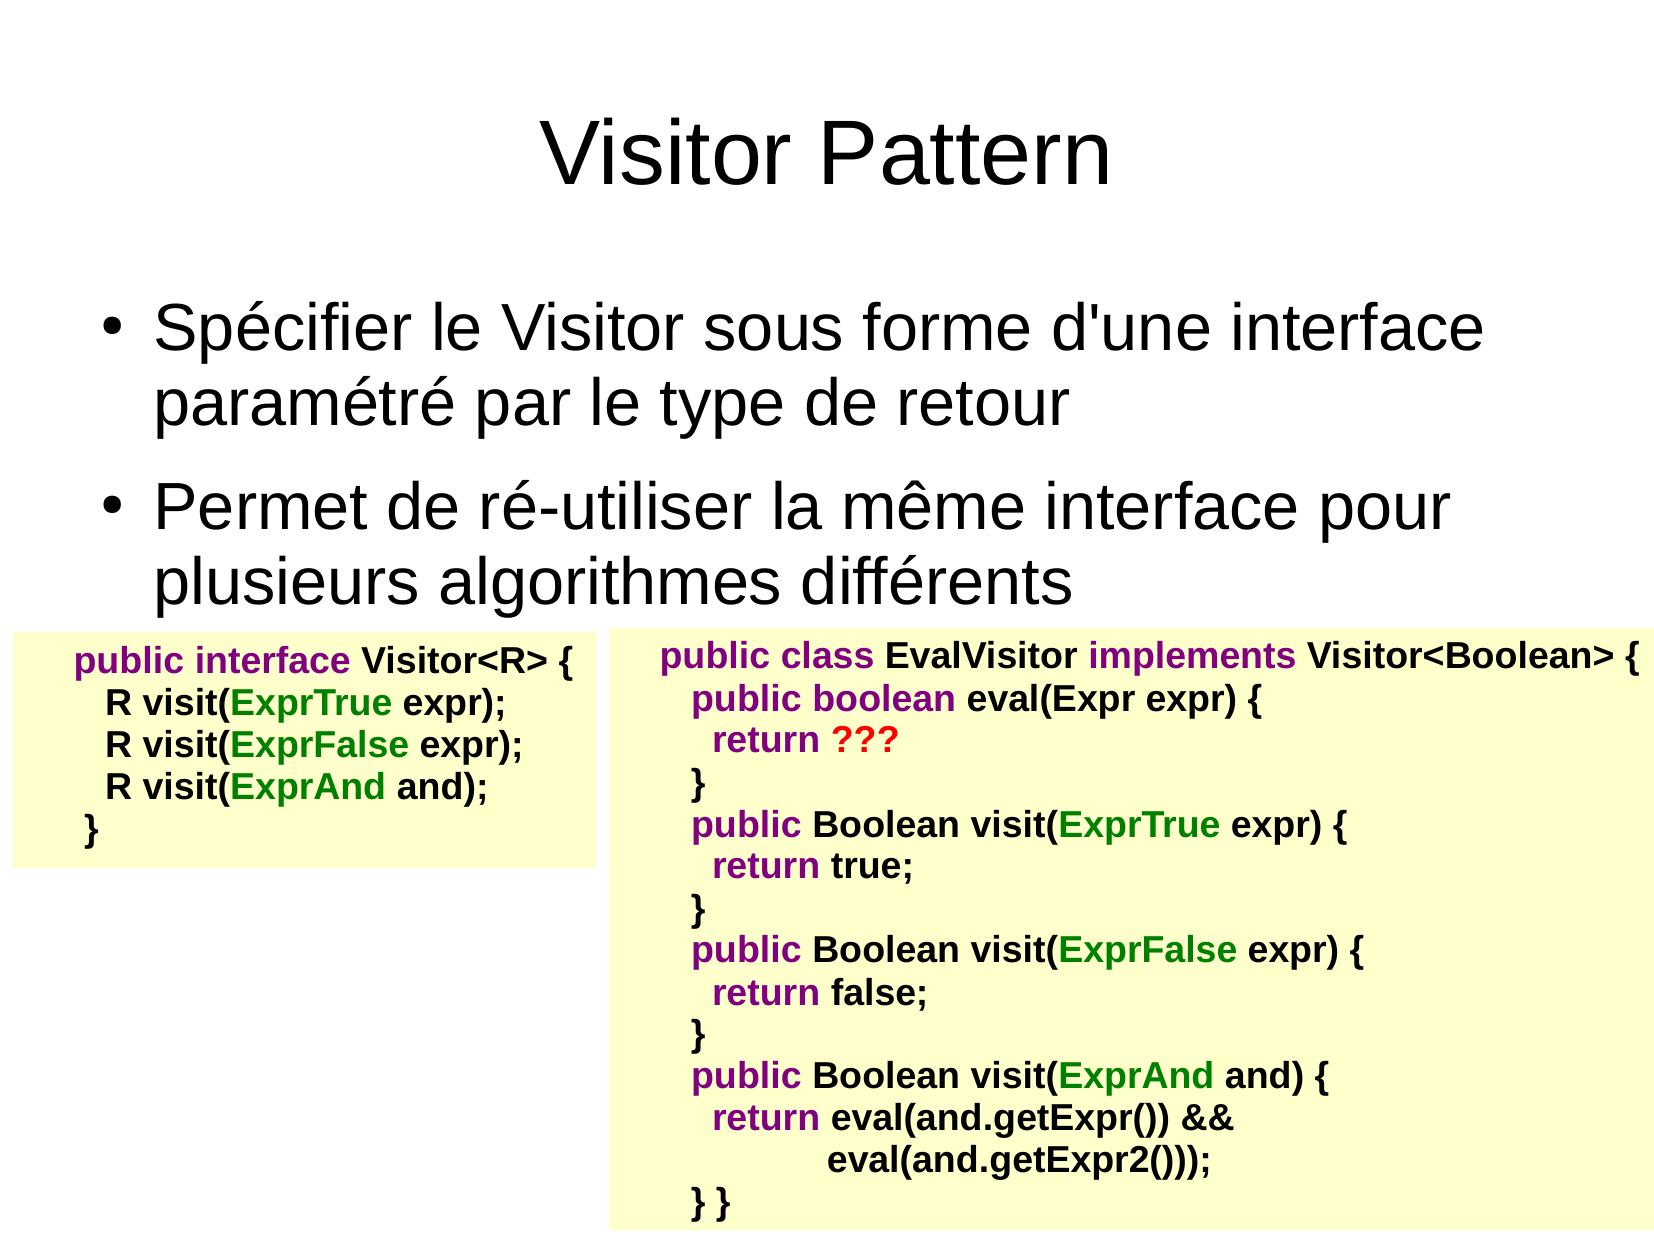

# Visitor Pattern
Spécifier le Visitor sous forme d'une interface
paramétré par le type de retour
Permet de ré-utiliser la même interface pour plusieurs algorithmes différents
public class EvalVisitor implements Visitor<Boolean> {
 public boolean eval(Expr expr) {
 return ???
 }
 public Boolean visit(ExprTrue expr) {
 return true;
 }
 public Boolean visit(ExprFalse expr) {
 return false;
 }
 public Boolean visit(ExprAnd and) {
 return eval(and.getExpr()) &&
 eval(and.getExpr2()));
 } }
 public interface Visitor<R> {
 R visit(ExprTrue expr);
 R visit(ExprFalse expr);
 R visit(ExprAnd and);
 }